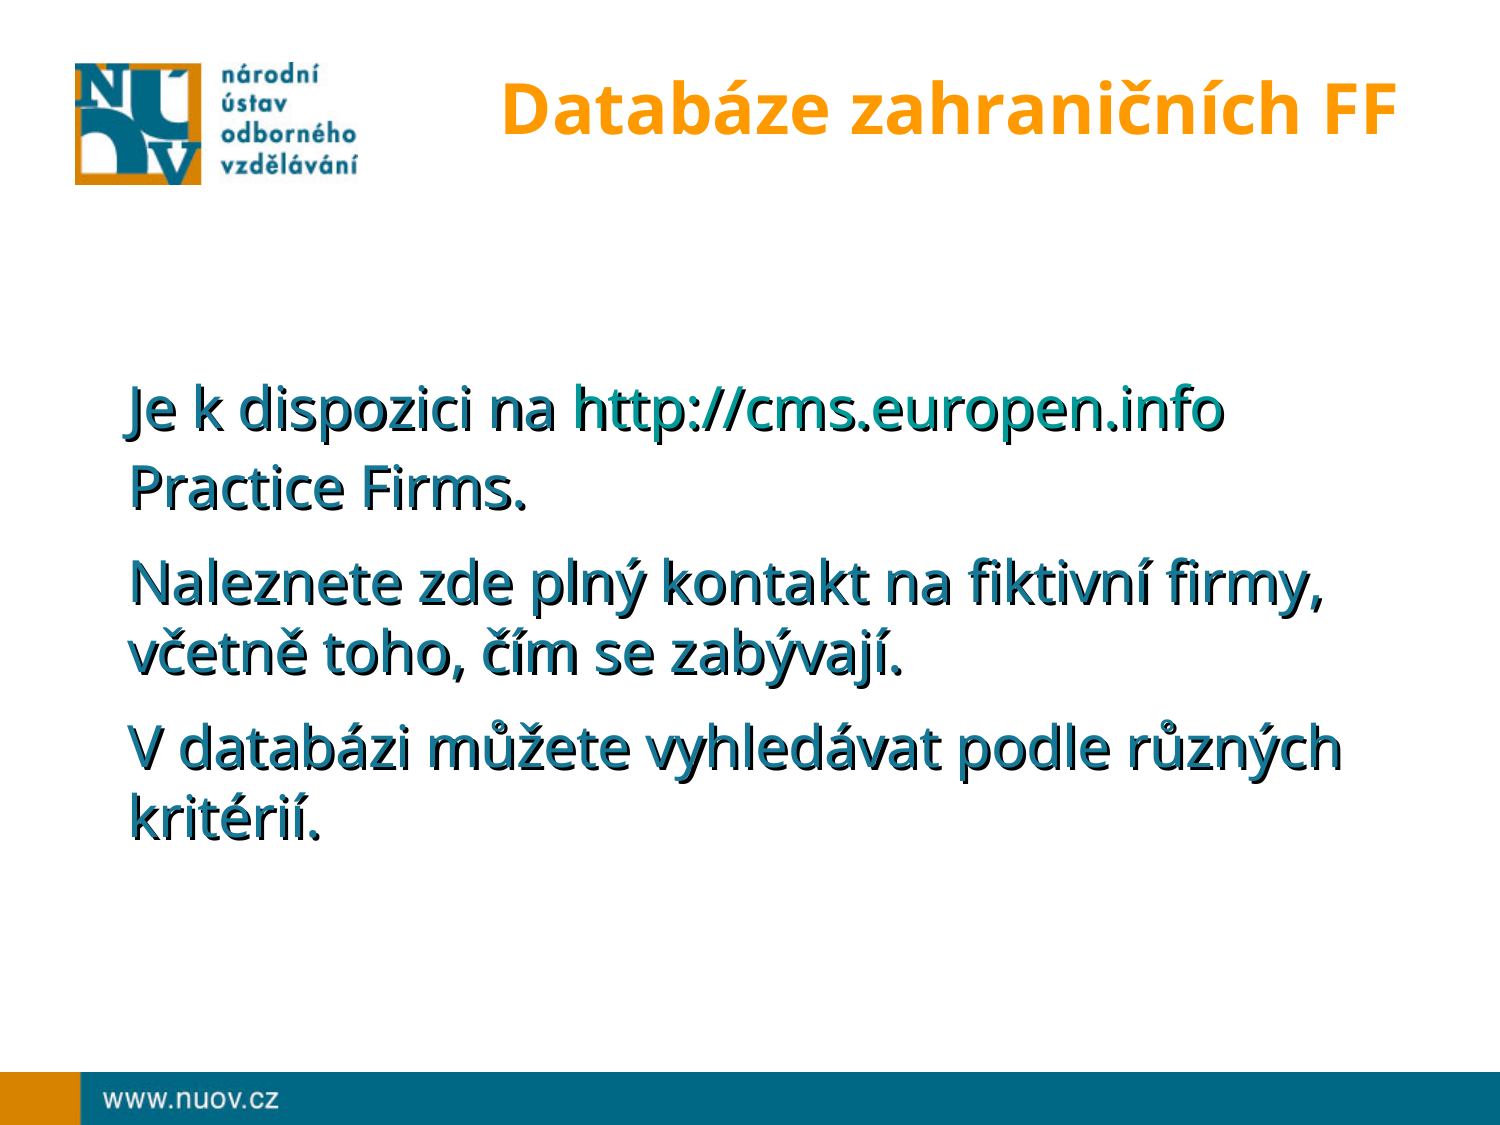

# Databáze zahraničních FF
Je k dispozici na http://cms.europen.info Practice Firms.
Naleznete zde plný kontakt na fiktivní firmy, včetně toho, čím se zabývají.
V databázi můžete vyhledávat podle různých kritérií.